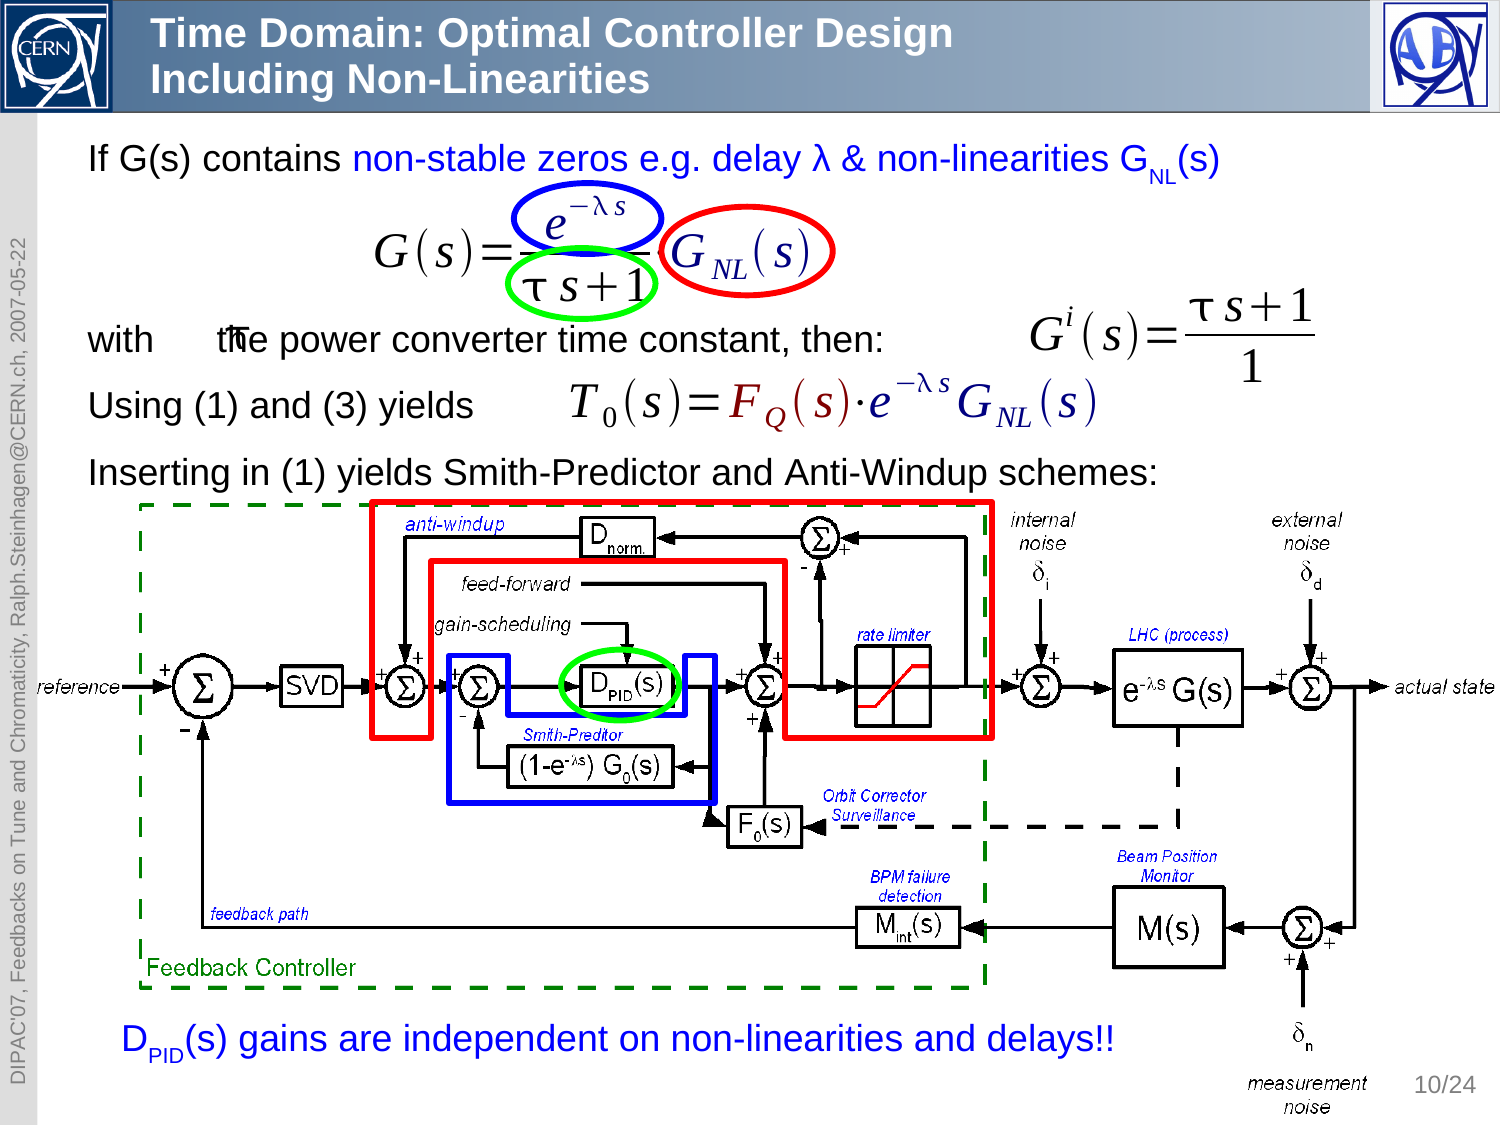

# Time Domain: Optimal Controller Design Including Non-Linearities
If G(s) contains non-stable zeros e.g. delay λ & non-linearities GNL(s)
with the power converter time constant, then:
Using (1) and (3) yields
Inserting in (1) yields Smith-Predictor and Anti-Windup schemes:
DPID(s) gains are independent on non-linearities and delays!!